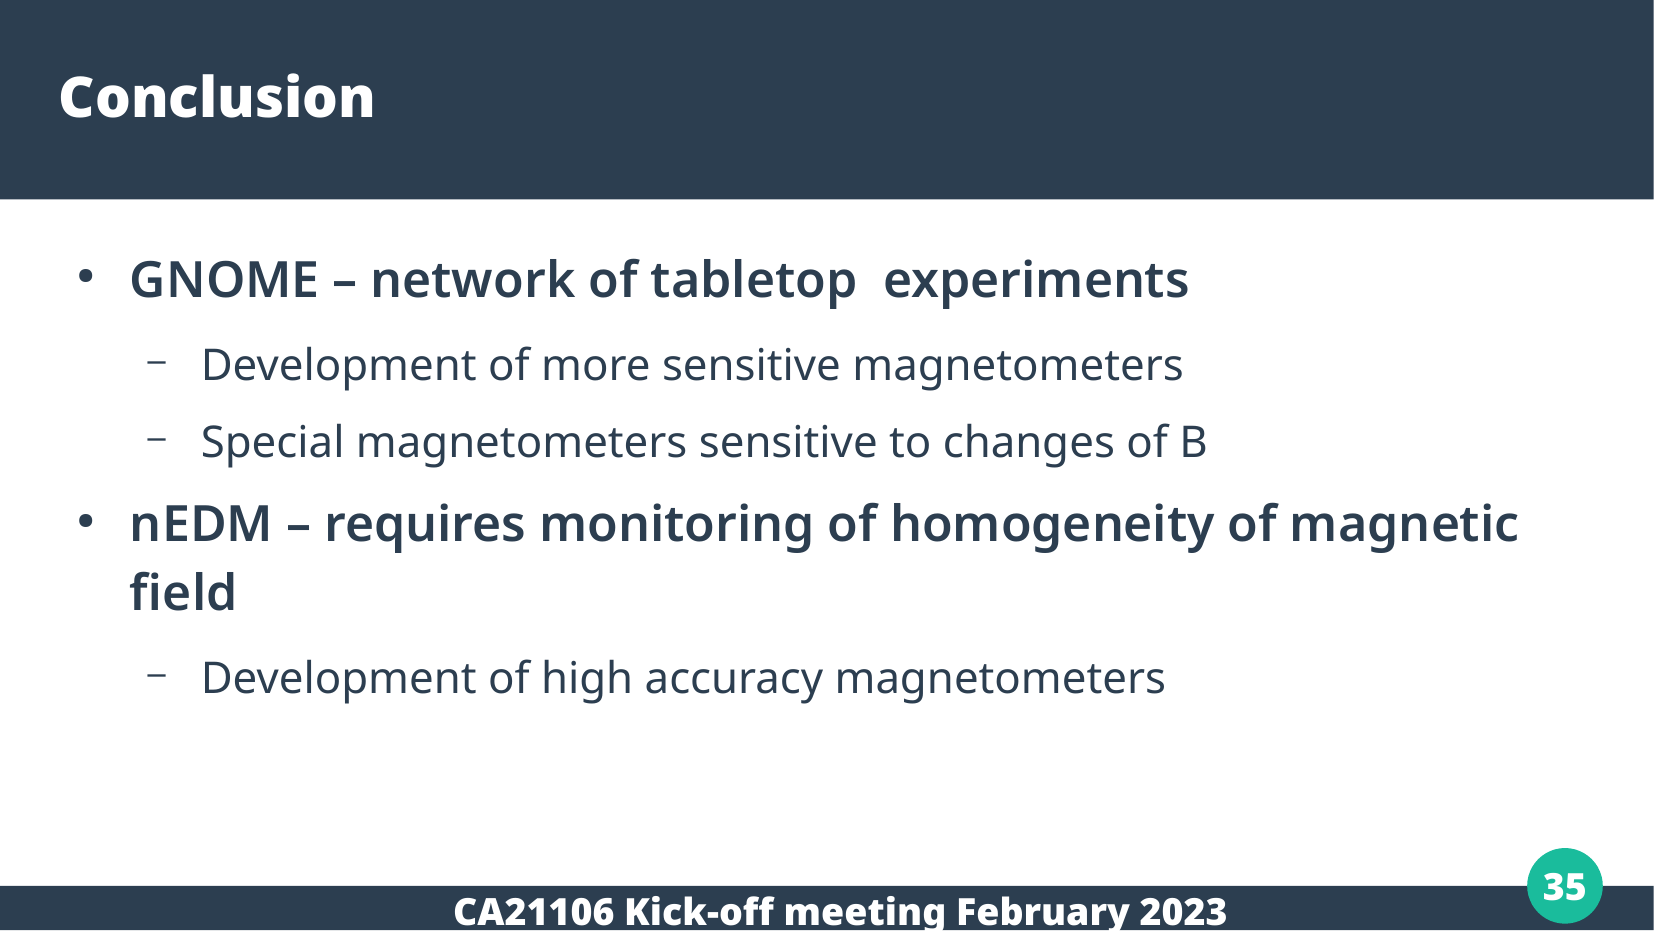

# Conclusion
GNOME – network of tabletop experiments
Development of more sensitive magnetometers
Special magnetometers sensitive to changes of B
nEDM – requires monitoring of homogeneity of magnetic field
Development of high accuracy magnetometers
CA21106 Kick-off meeting February 2023